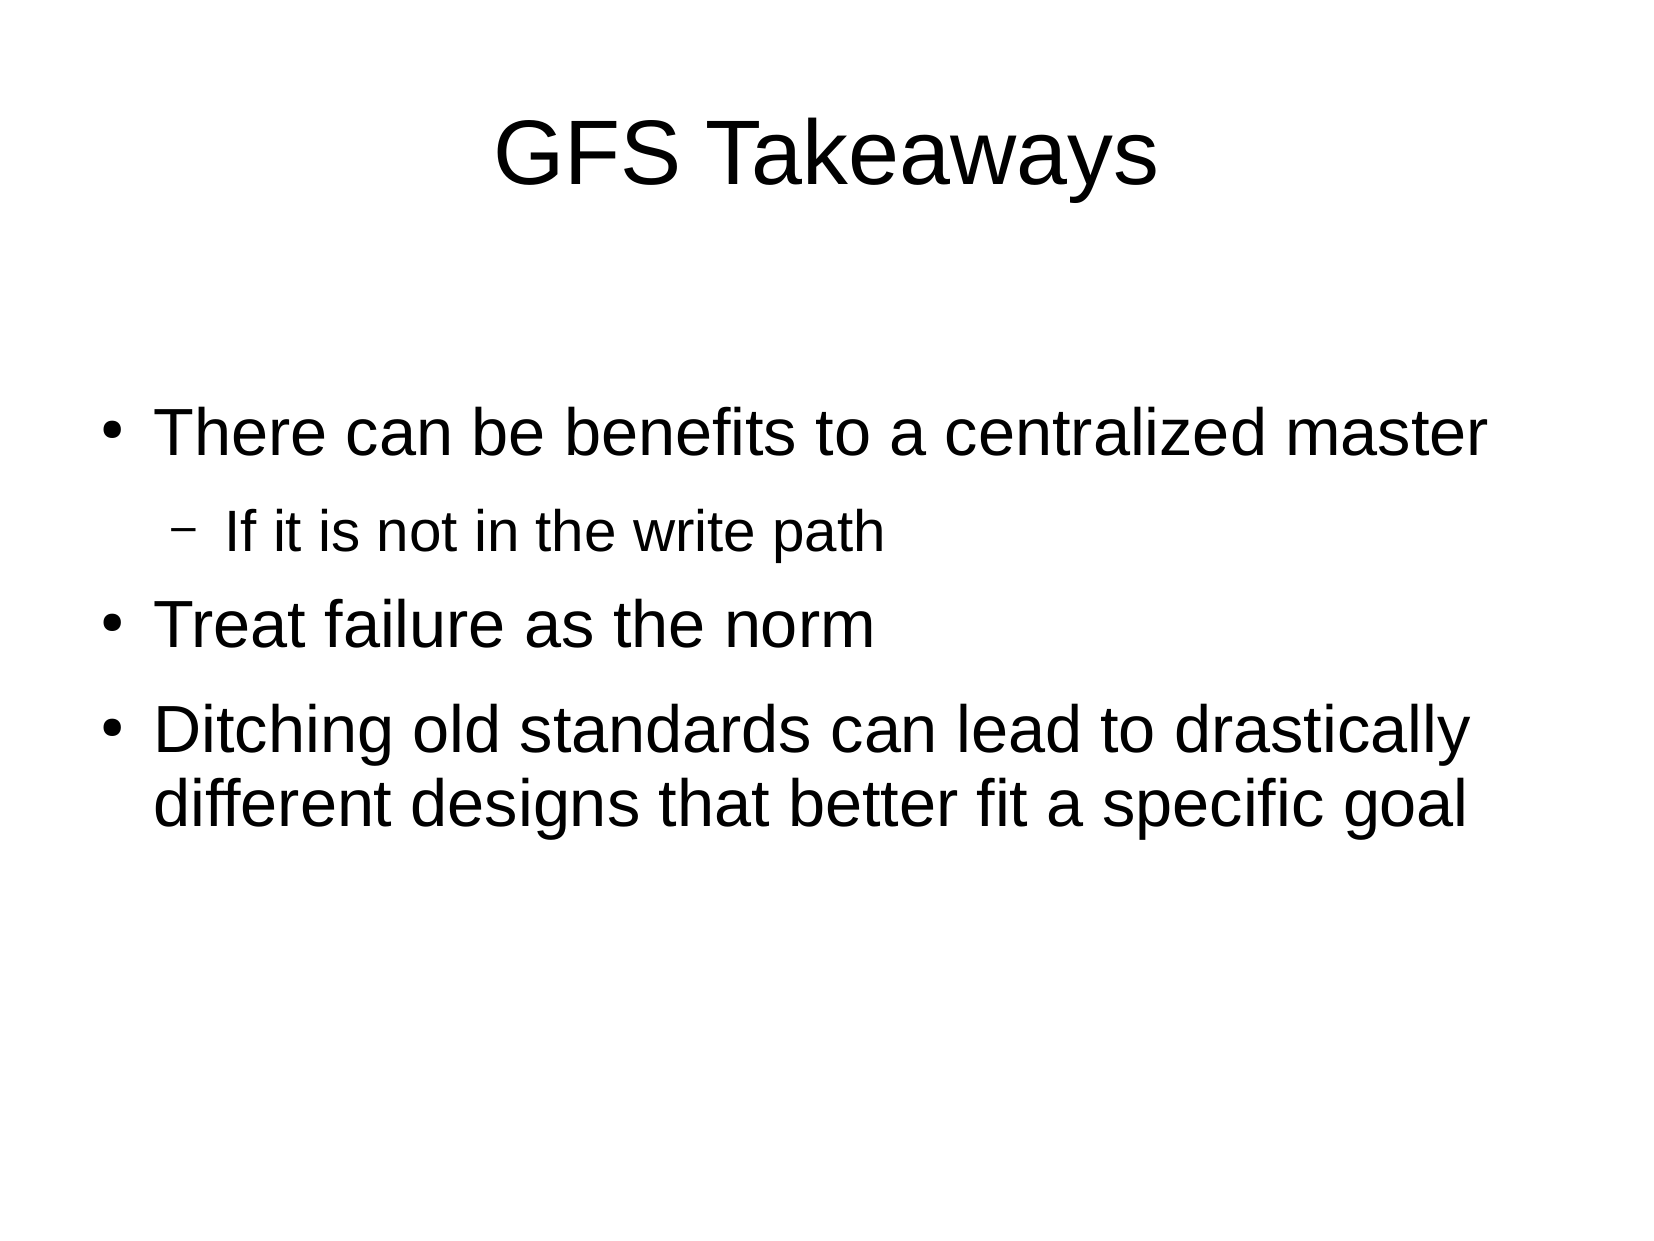

# GFS Takeaways
There can be benefits to a centralized master
If it is not in the write path
Treat failure as the norm
Ditching old standards can lead to drastically different designs that better fit a specific goal